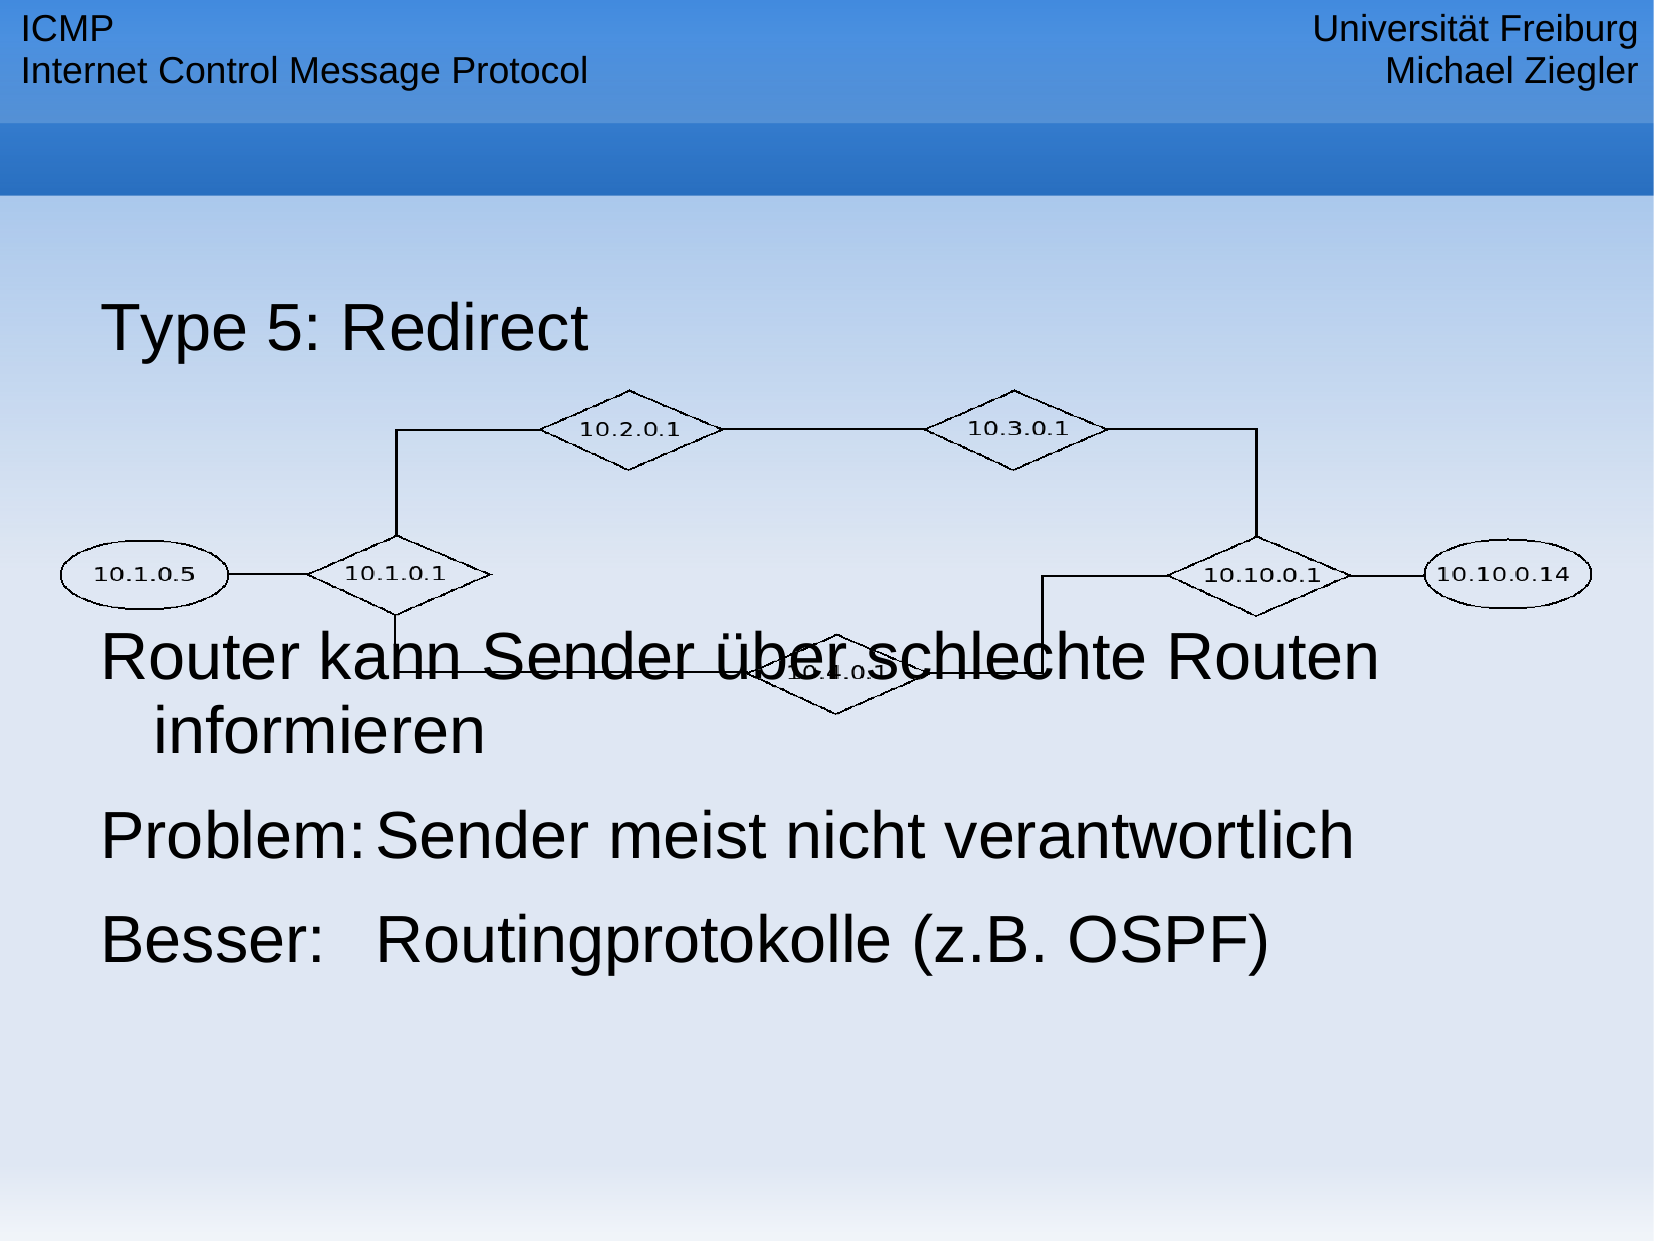

ICMP
Internet Control Message Protocol
Universität Freiburg
Michael Ziegler
# Type 5: Redirect
Router kann Sender über schlechte Routen informieren
Problem:	Sender meist nicht verantwortlich
Besser:	Routingprotokolle (z.B. OSPF)